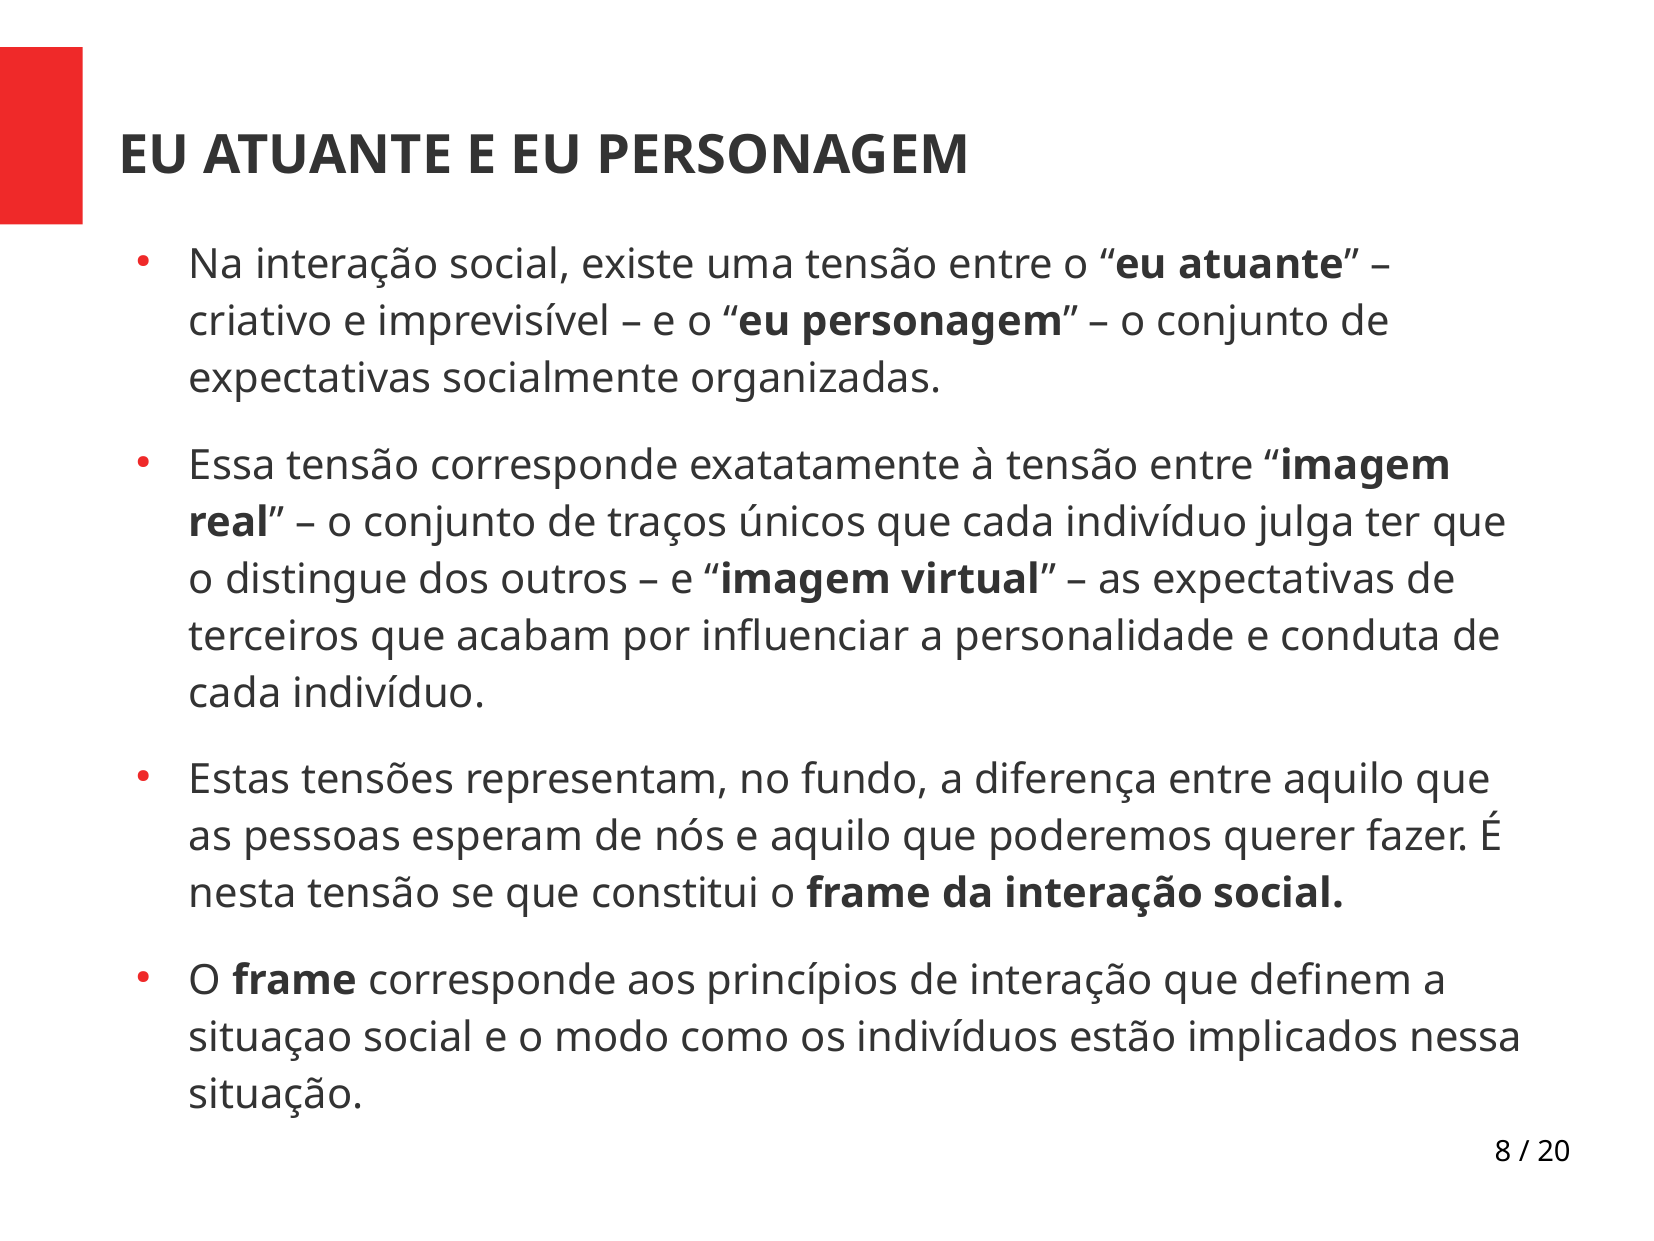

# EU ATUANTE E EU PERSONAGEM
Na interação social, existe uma tensão entre o “eu atuante” – criativo e imprevisível – e o “eu personagem” – o conjunto de expectativas socialmente organizadas.
Essa tensão corresponde exatatamente à tensão entre “imagem real” – o conjunto de traços únicos que cada indivíduo julga ter que o distingue dos outros – e “imagem virtual” – as expectativas de terceiros que acabam por influenciar a personalidade e conduta de cada indivíduo.
Estas tensões representam, no fundo, a diferença entre aquilo que as pessoas esperam de nós e aquilo que poderemos querer fazer. É nesta tensão se que constitui o frame da interação social.
O frame corresponde aos princípios de interação que definem a situaçao social e o modo como os indivíduos estão implicados nessa situação.
8